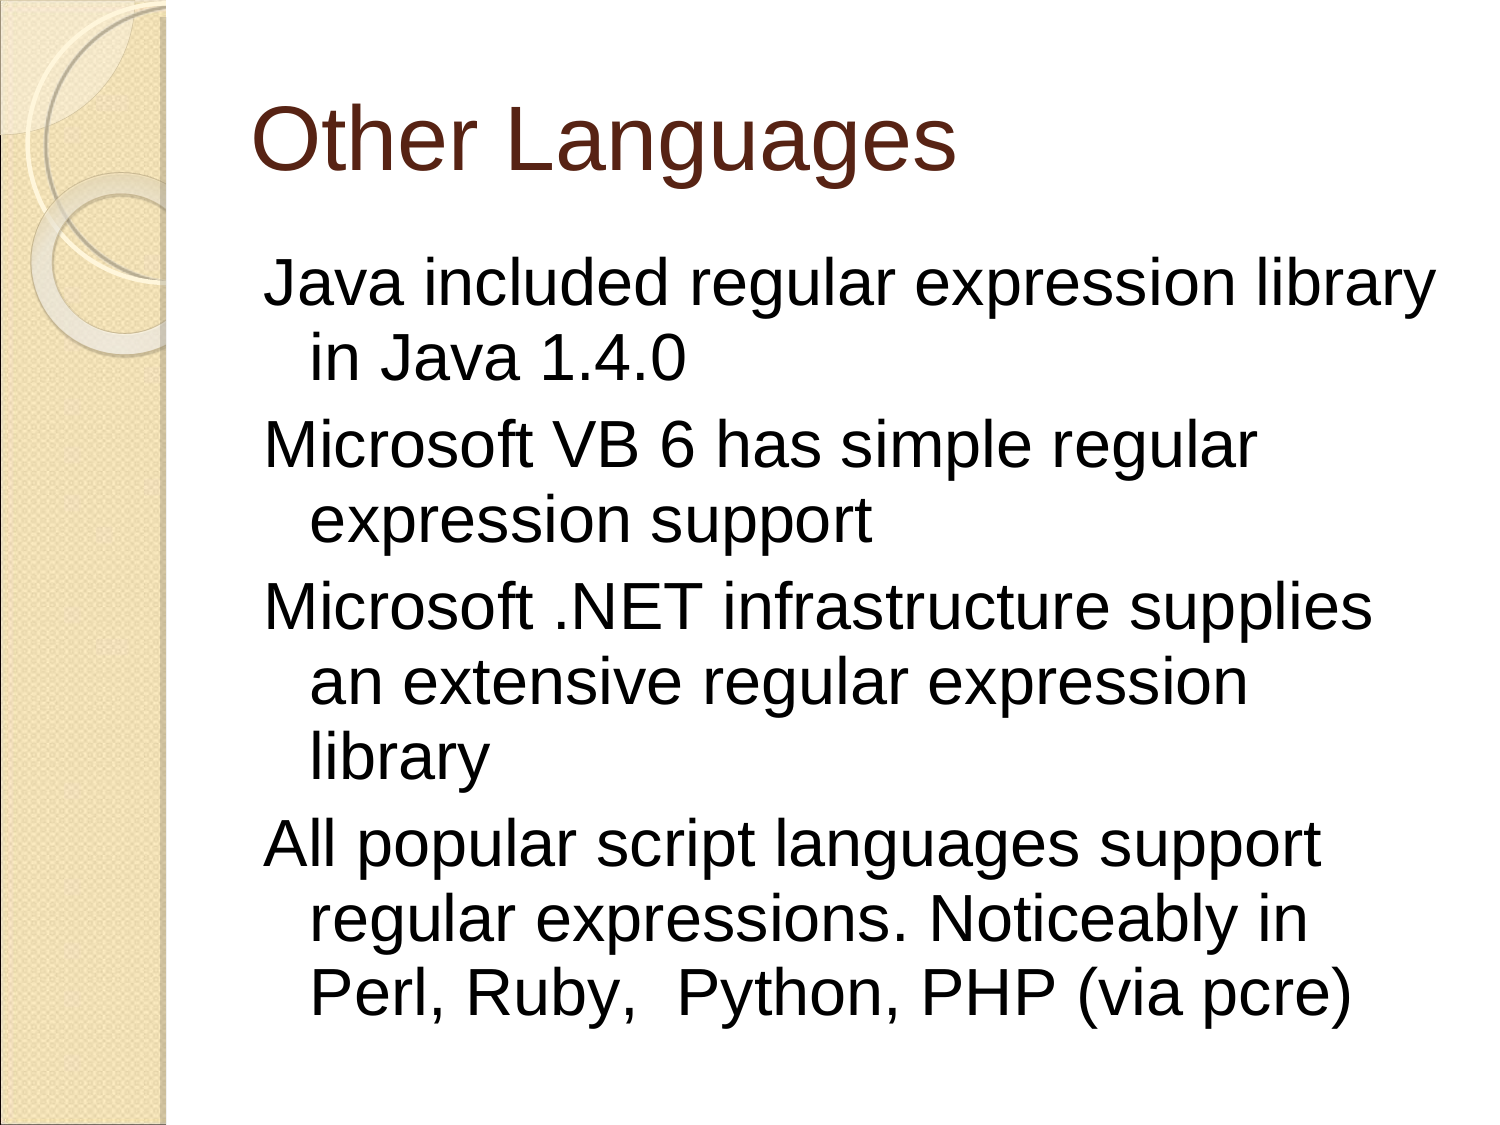

# Other Languages
Java included regular expression library in Java 1.4.0
Microsoft VB 6 has simple regular expression support
Microsoft .NET infrastructure supplies an extensive regular expression library
All popular script languages support regular expressions. Noticeably in Perl, Ruby, Python, PHP (via pcre)